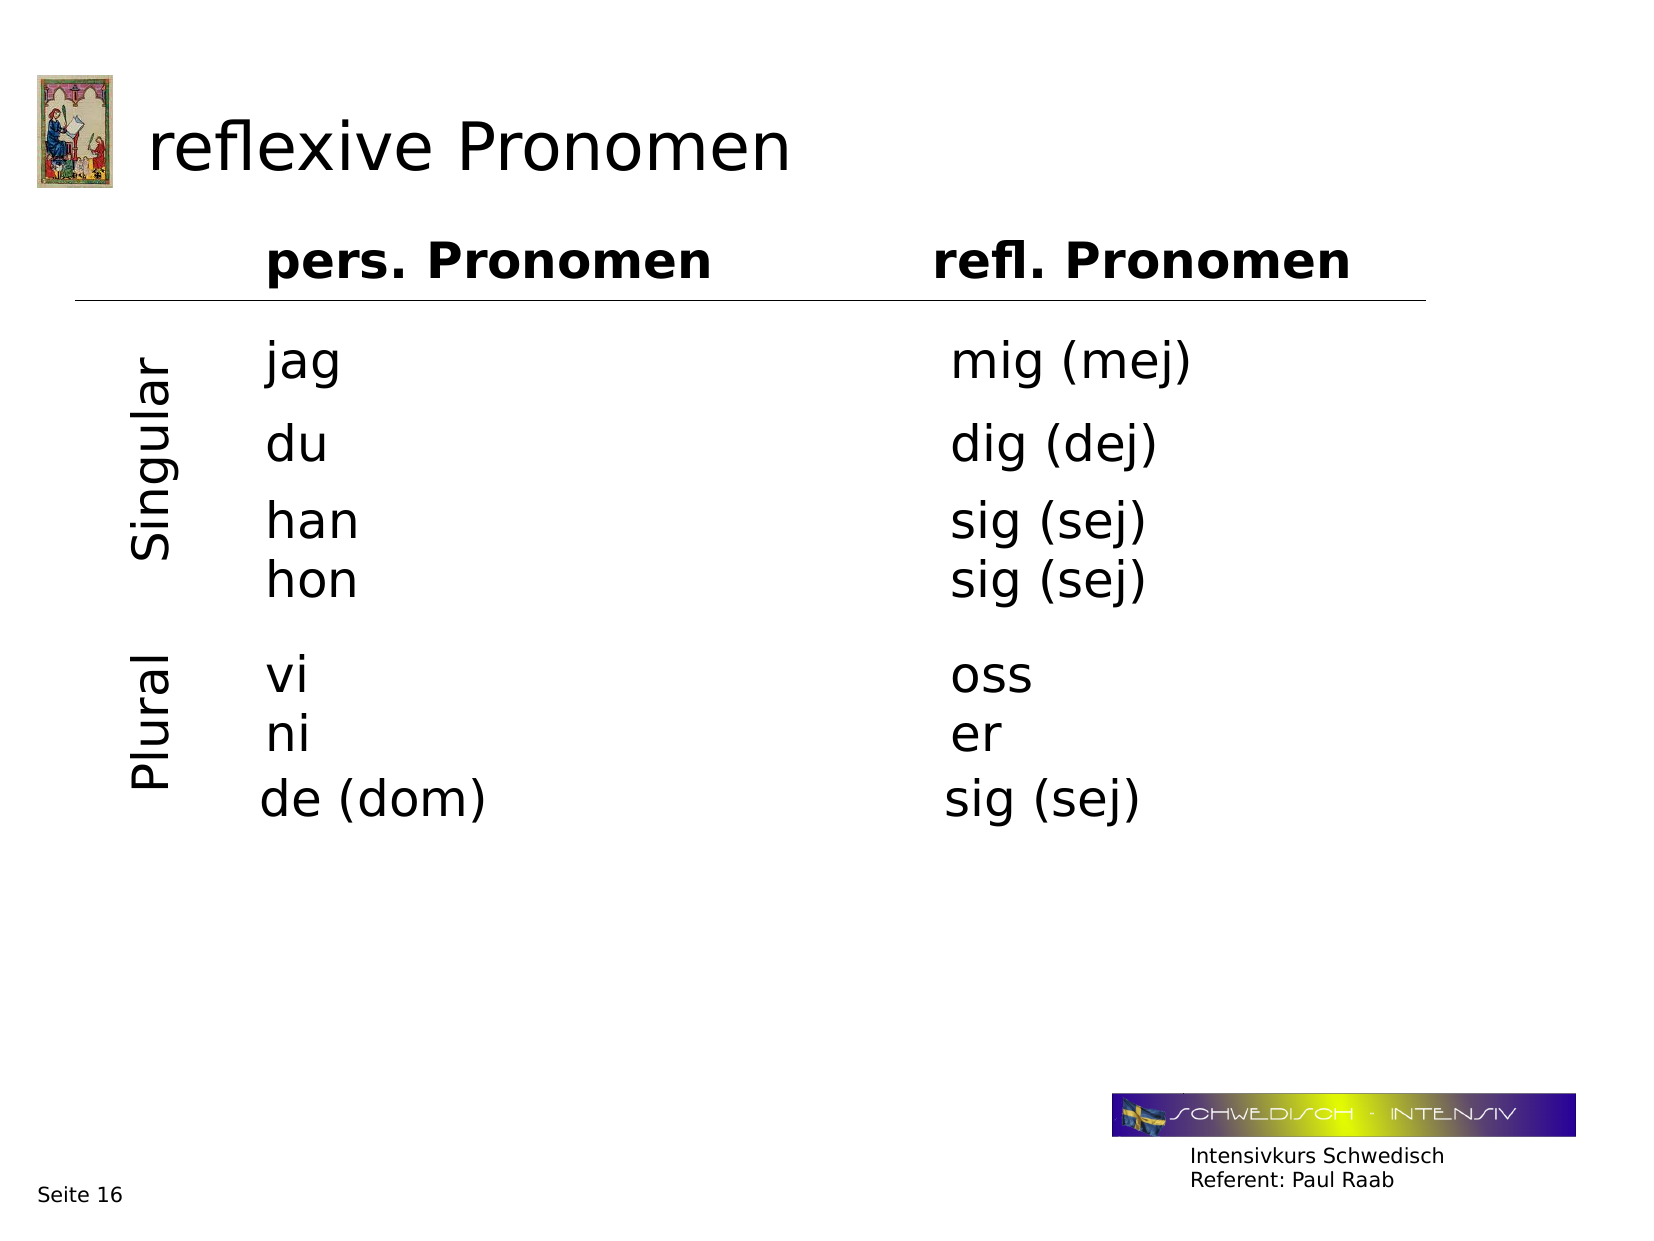

Singular
Plural
reflexive Pronomen
pers. Pronomen
refl. Pronomen
jag
mig (mej)
du
dig (dej)
han
sig (sej)
hon
sig (sej)
vi
oss
ni
er
de (dom)
sig (sej)